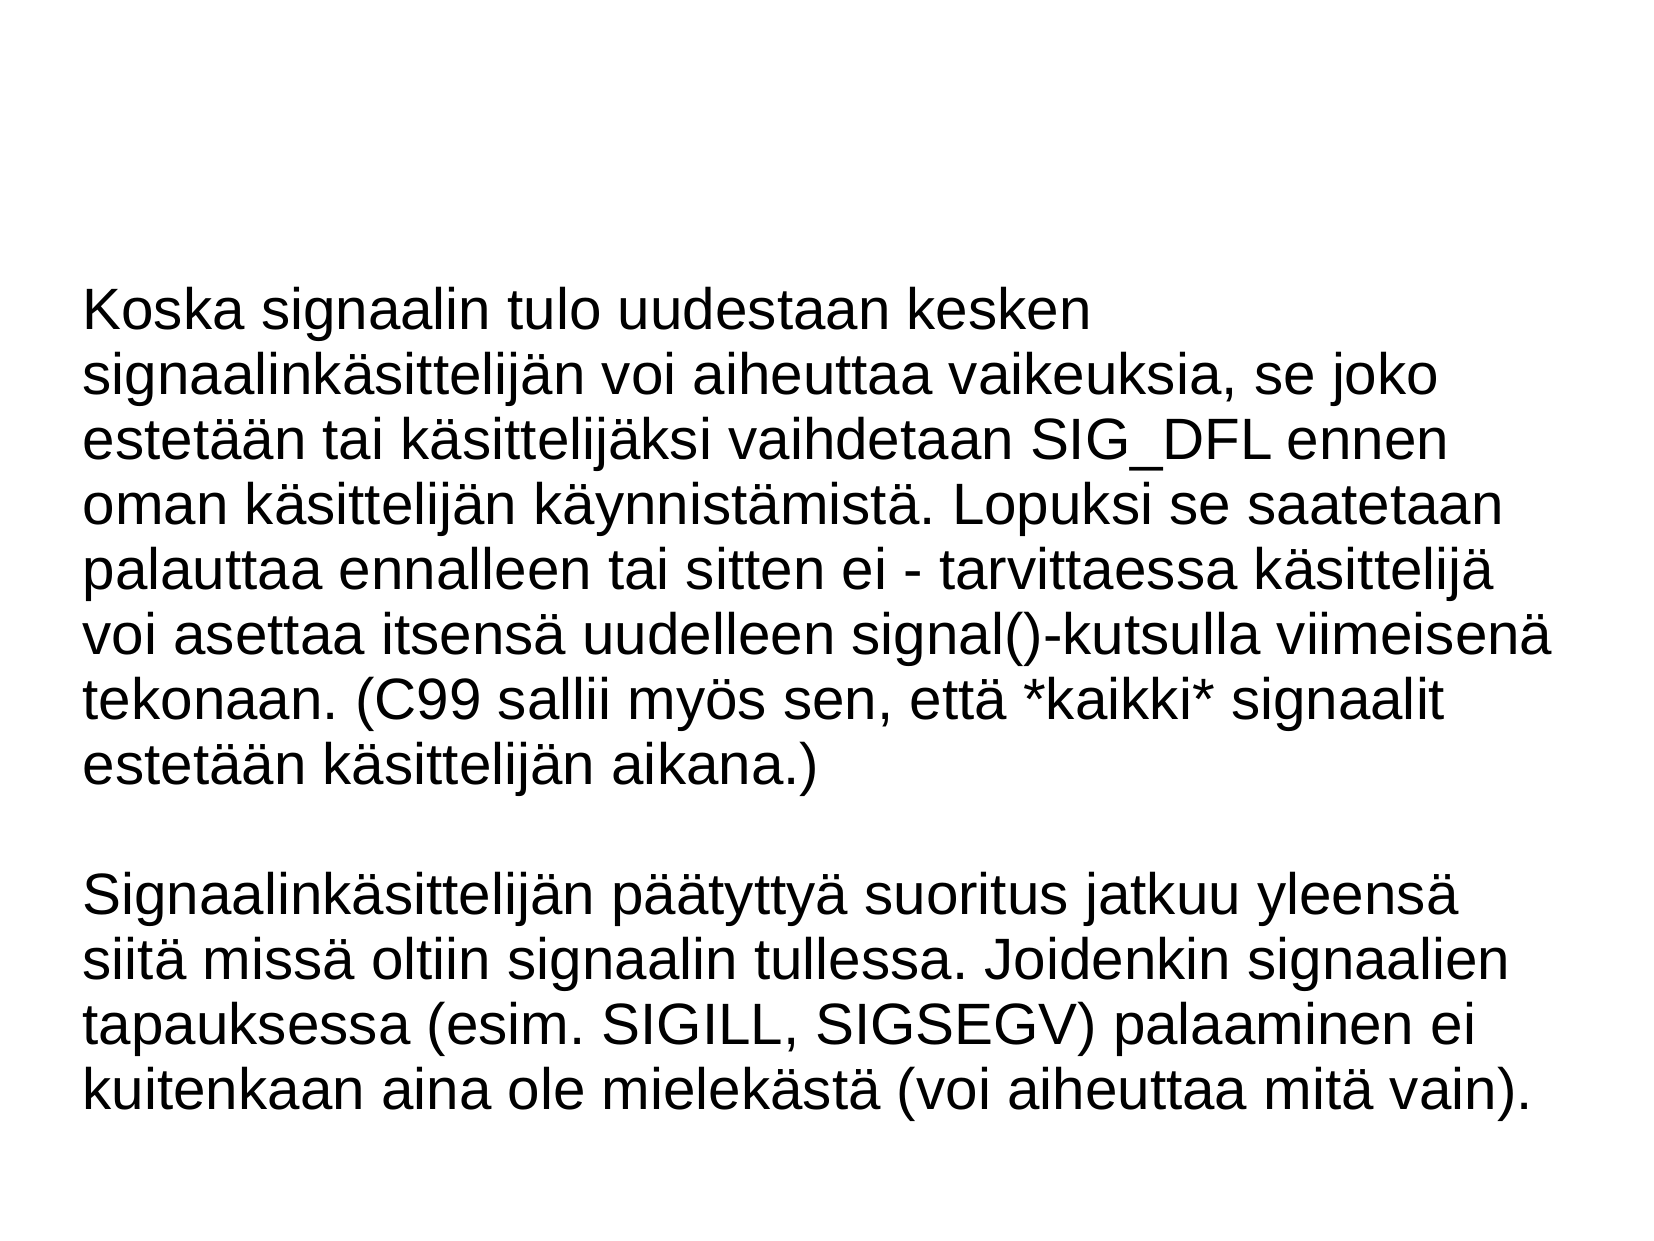

Koska signaalin tulo uudestaan kesken signaalinkäsittelijän voi aiheuttaa vaikeuksia, se joko estetään tai käsittelijäksi vaihdetaan SIG_DFL ennen oman käsittelijän käynnistämistä. Lopuksi se saatetaan palauttaa ennalleen tai sitten ei - tarvittaessa käsittelijä voi asettaa itsensä uudelleen signal()-kutsulla viimeisenä tekonaan. (C99 sallii myös sen, että *kaikki* signaalit estetään käsittelijän aikana.)
Signaalinkäsittelijän päätyttyä suoritus jatkuu yleensä siitä missä oltiin signaalin tullessa. Joidenkin signaalien tapauksessa (esim. SIGILL, SIGSEGV) palaaminen ei kuitenkaan aina ole mielekästä (voi aiheuttaa mitä vain).